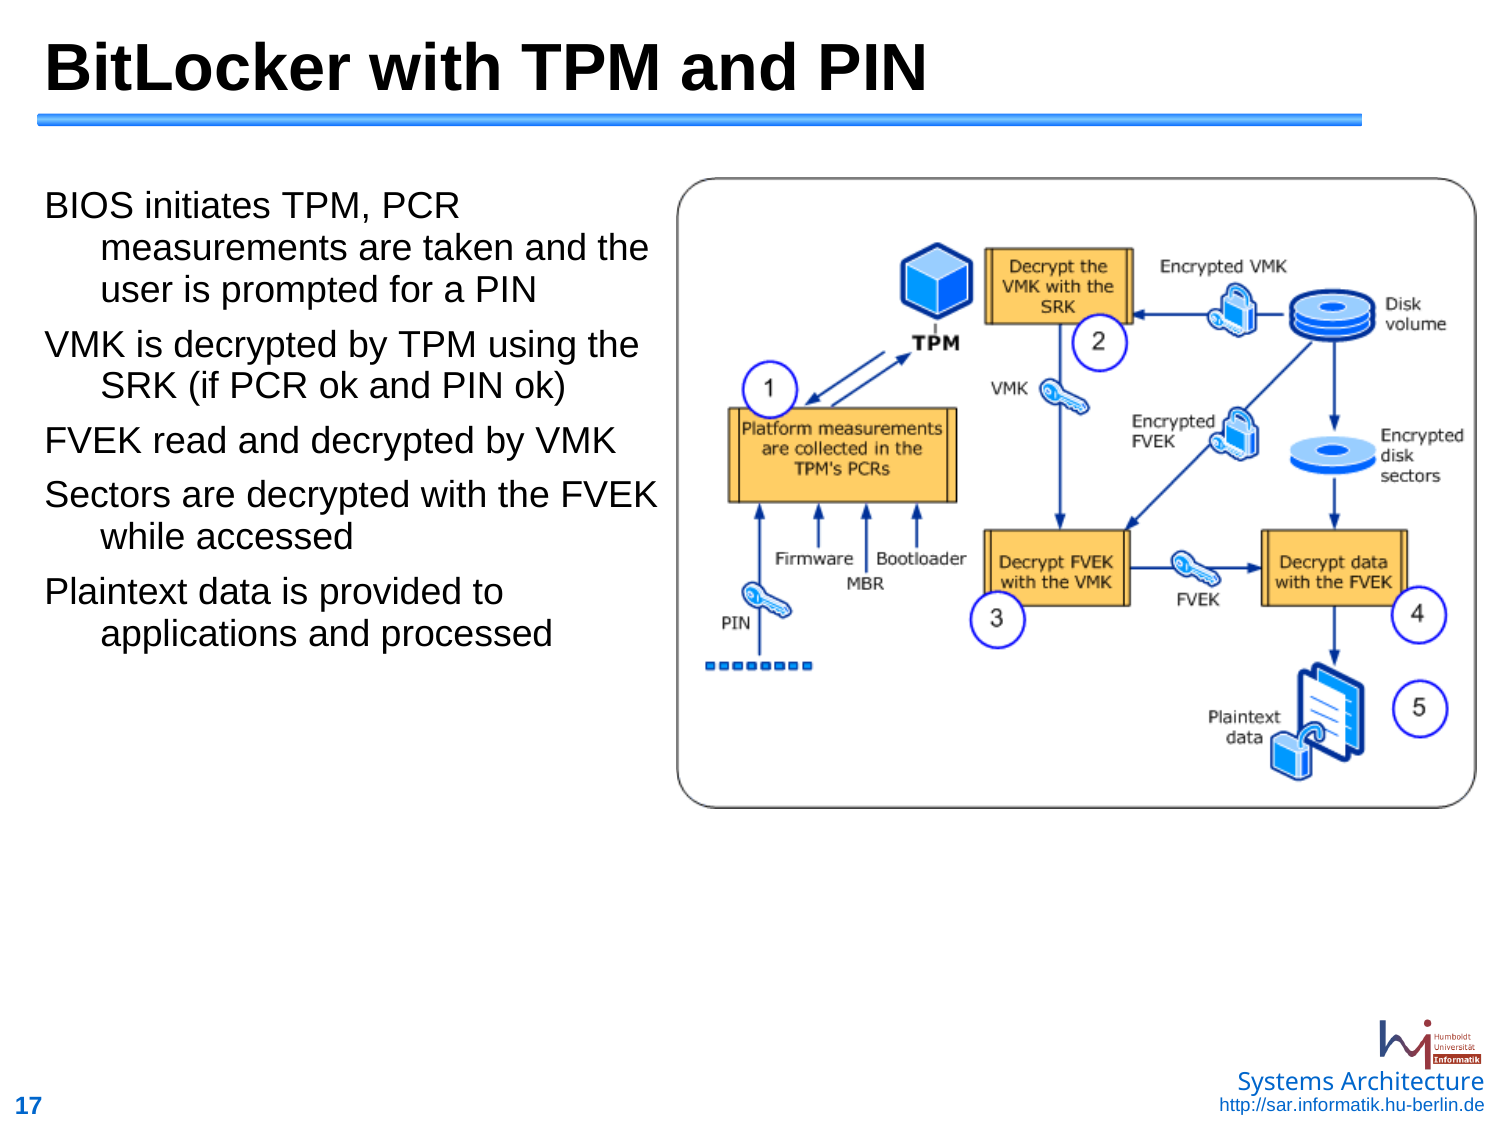

# BitLocker with TPM and PIN
BIOS initiates TPM, PCR measurements are taken and the user is prompted for a PIN
VMK is decrypted by TPM using the SRK (if PCR ok and PIN ok)
FVEK read and decrypted by VMK
Sectors are decrypted with the FVEK while accessed
Plaintext data is provided to applications and processed